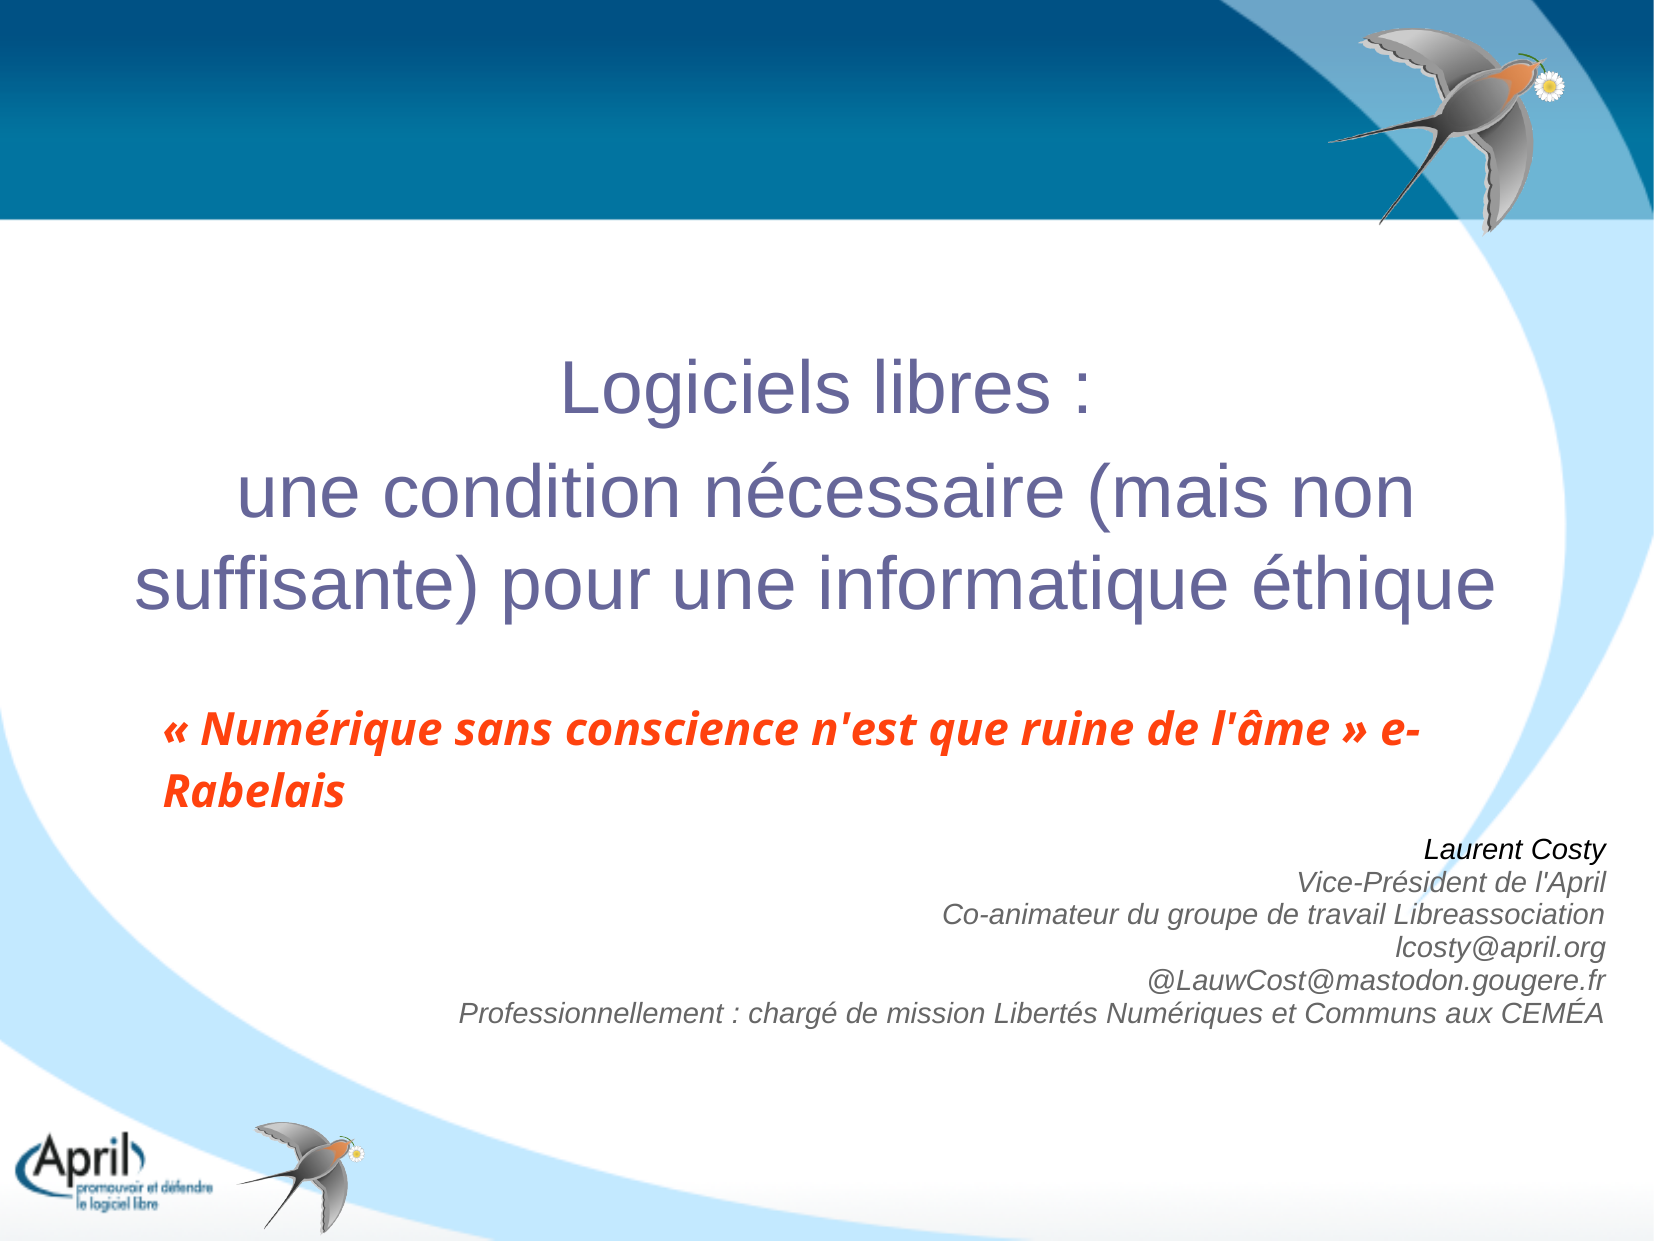

# Laurent Costy
Vice-Président de l'April
Co-animateur du groupe de travail Libreassociation
lcosty@april.org
@LauwCost@mastodon.gougere.fr
Professionnellement : chargé de mission Libertés Numériques et Communs aux CEMÉA
Logiciels libres :
une condition nécessaire (mais non suffisante) pour une informatique éthique
« Numérique sans conscience n'est que ruine de l'âme » e-Rabelais